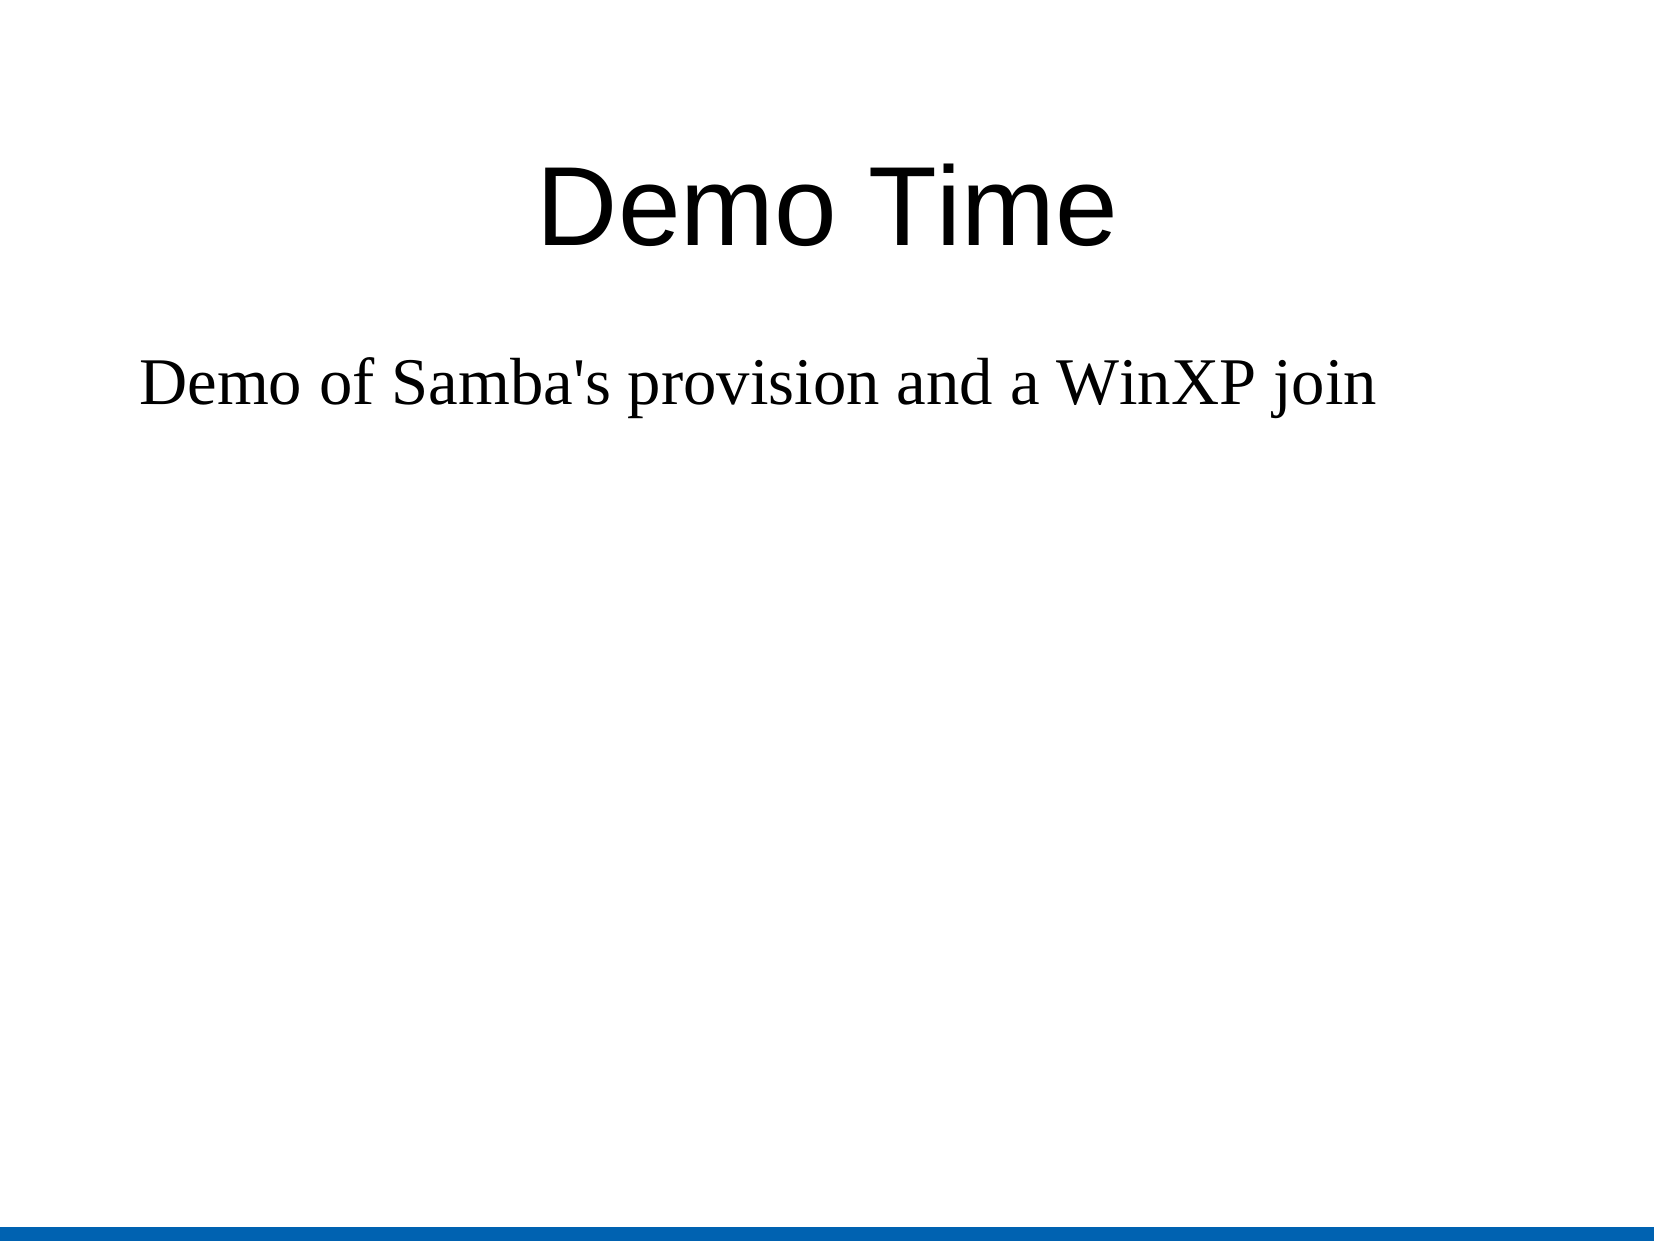

# Demo Time
Demo of Samba's provision and a WinXP join